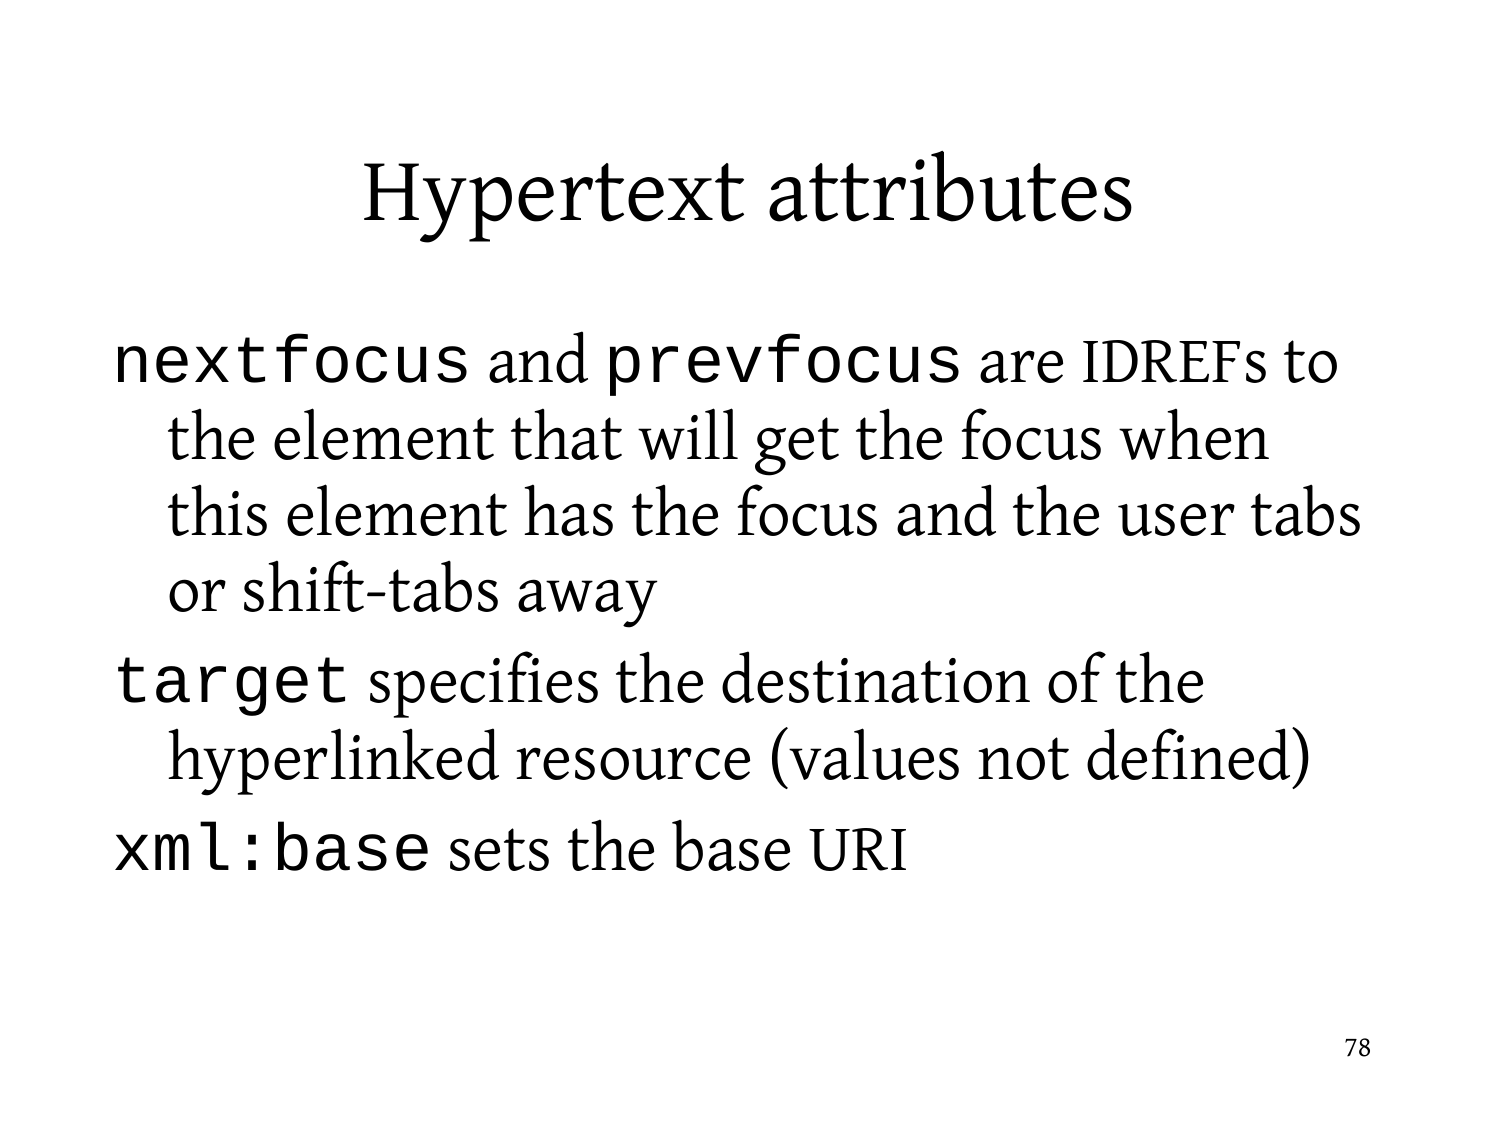

# Hypertext attributes
nextfocus and prevfocus are IDREFs to the element that will get the focus when this element has the focus and the user tabs or shift-tabs away
target specifies the destination of the hyperlinked resource (values not defined)
xml:base sets the base URI